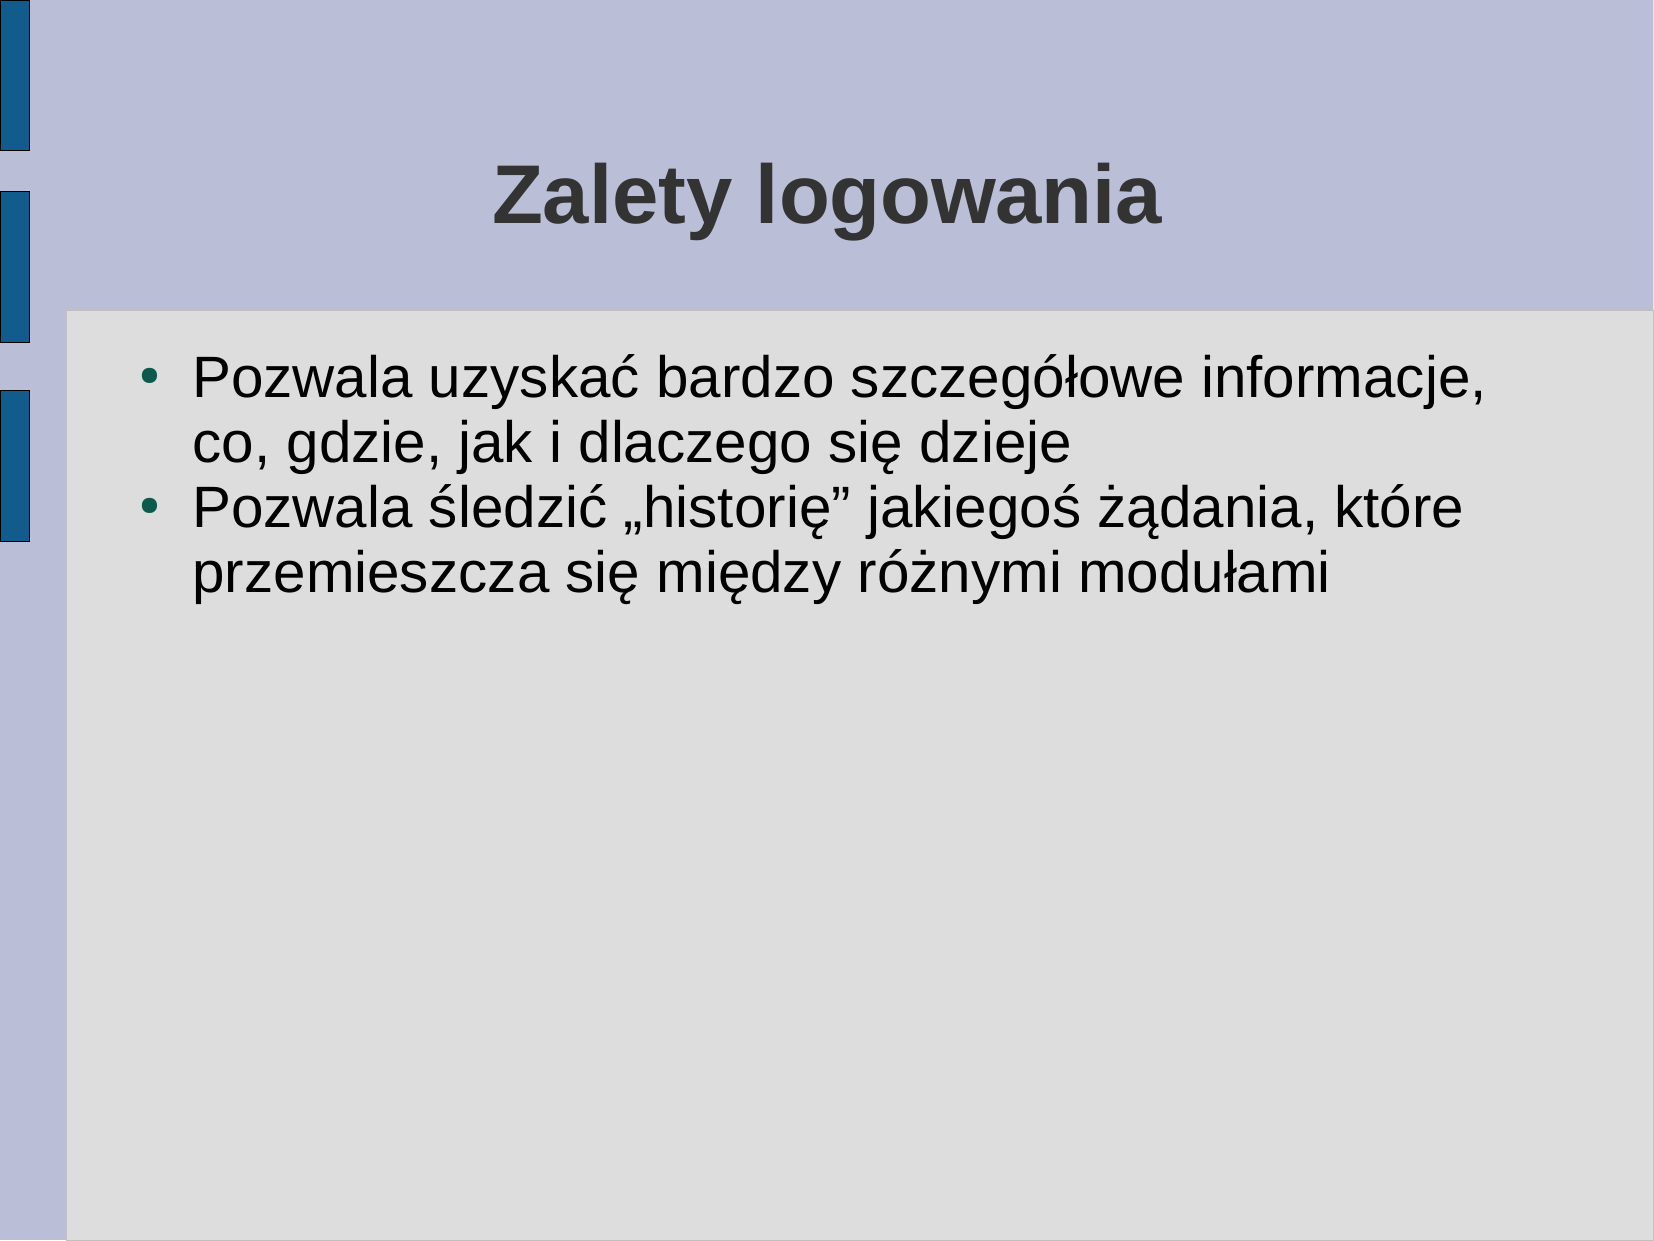

# Zalety logowania
Pozwala uzyskać bardzo szczegółowe informacje, co, gdzie, jak i dlaczego się dzieje
Pozwala śledzić „historię” jakiegoś żądania, które przemieszcza się między różnymi modułami